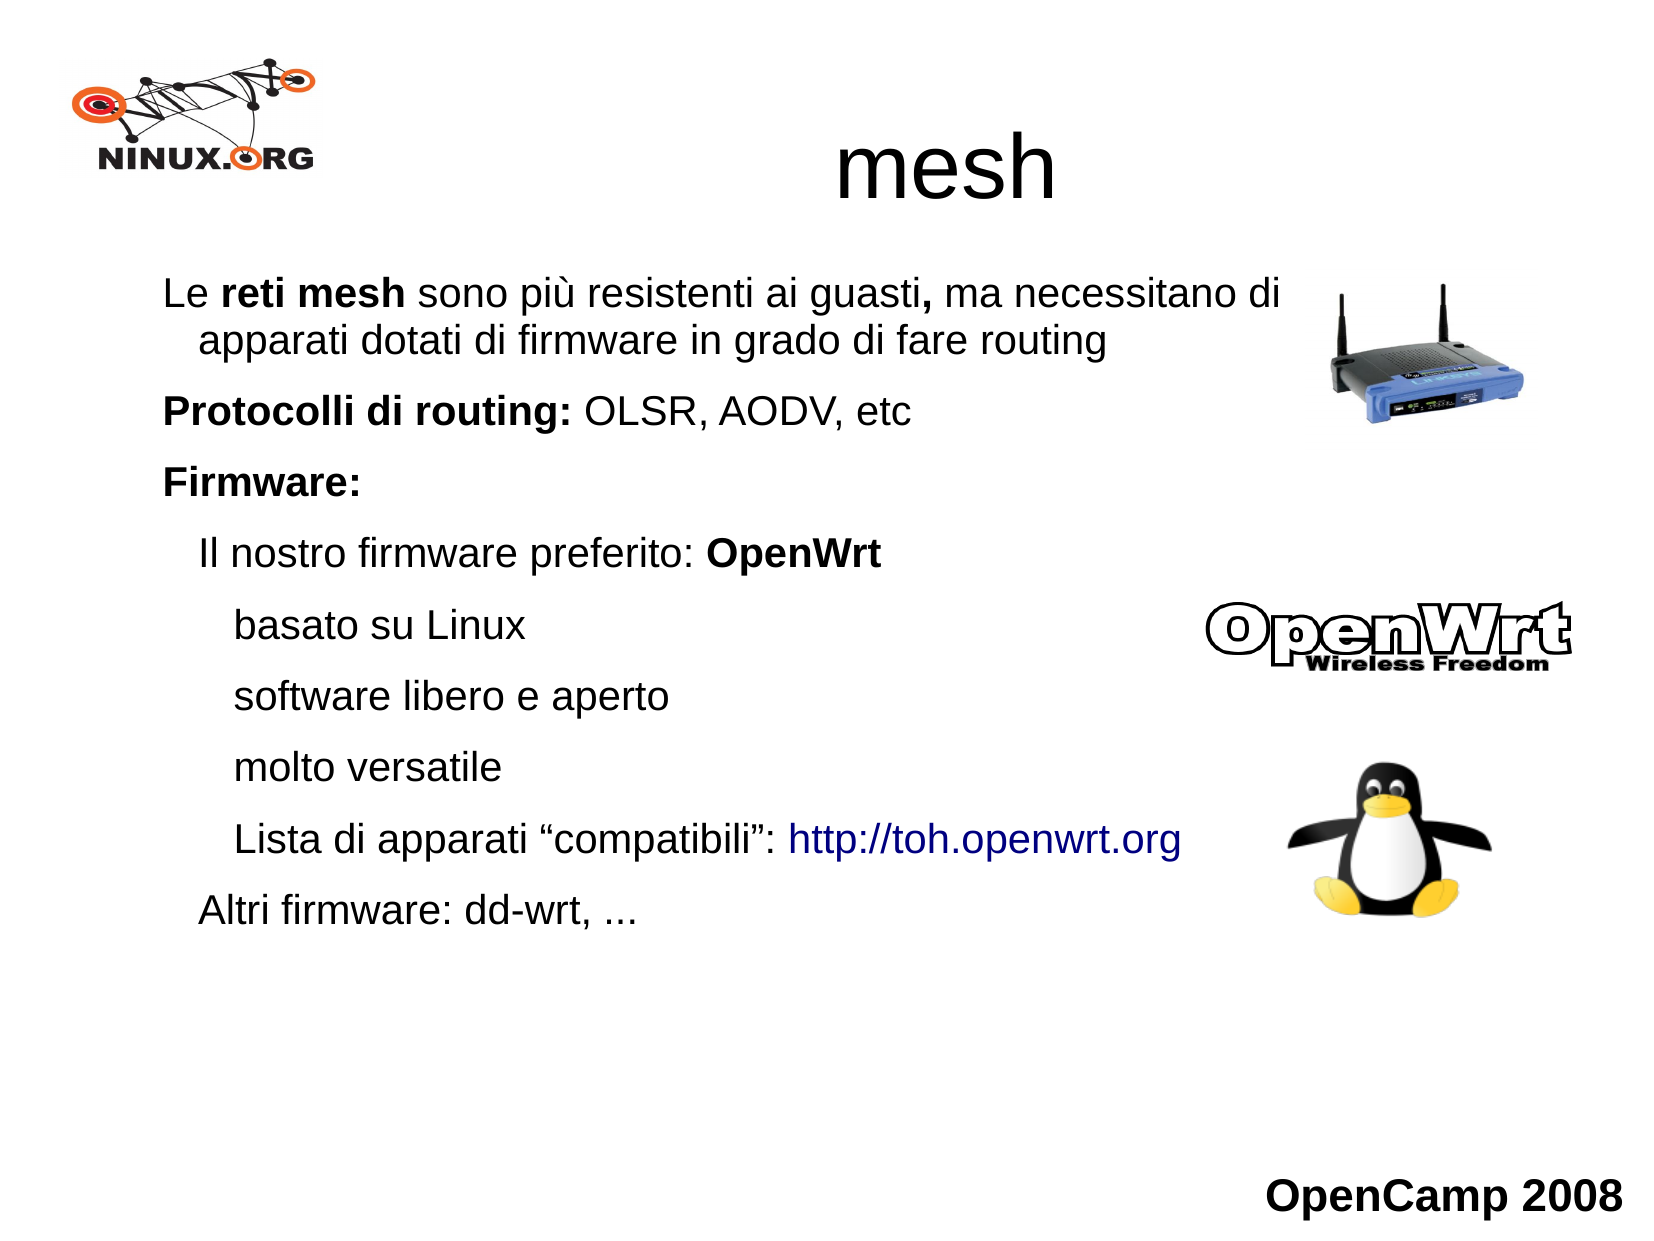

# mesh
Le reti mesh sono più resistenti ai guasti, ma necessitano di apparati dotati di firmware in grado di fare routing
Protocolli di routing: OLSR, AODV, etc
Firmware:
Il nostro firmware preferito: OpenWrt
basato su Linux
software libero e aperto
molto versatile
Lista di apparati “compatibili”: http://toh.openwrt.org
Altri firmware: dd-wrt, ...
 OpenCamp 2008